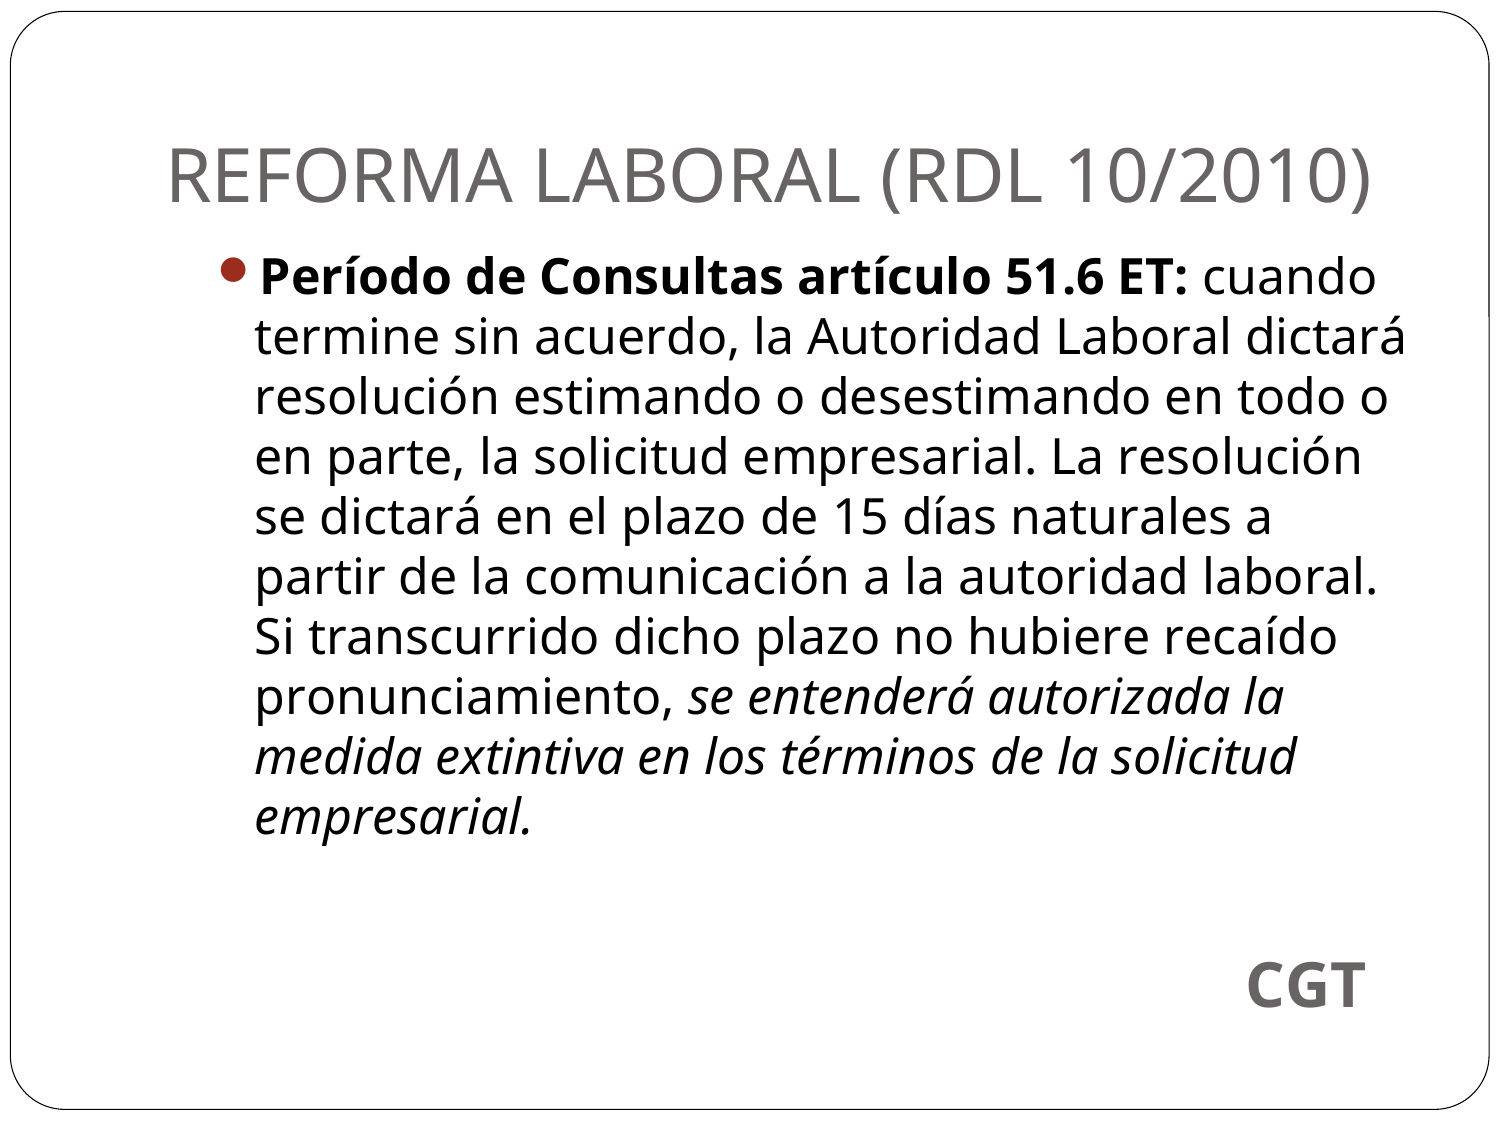

# REFORMA LABORAL (RDL 10/2010)
Período de Consultas artículo 51.6 ET: cuando termine sin acuerdo, la Autoridad Laboral dictará resolución estimando o desestimando en todo o en parte, la solicitud empresarial. La resolución se dictará en el plazo de 15 días naturales a partir de la comunicación a la autoridad laboral. Si transcurrido dicho plazo no hubiere recaído pronunciamiento, se entenderá autorizada la medida extintiva en los términos de la solicitud empresarial.
CGT